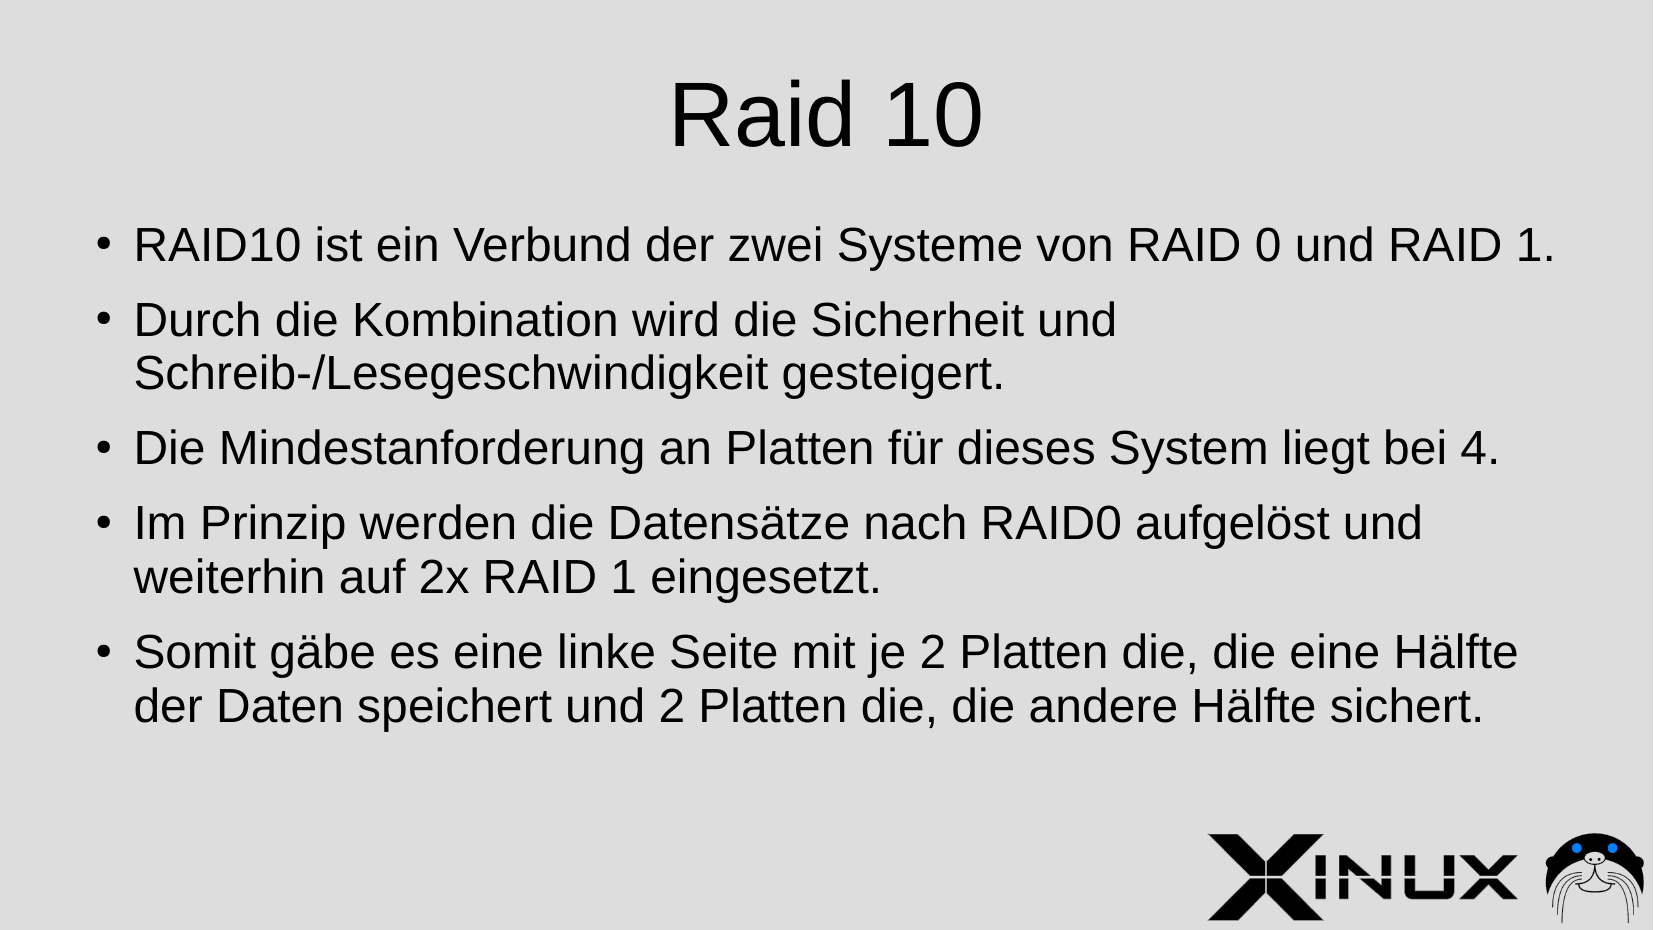

# Raid 10
RAID10 ist ein Verbund der zwei Systeme von RAID 0 und RAID 1.
Durch die Kombination wird die Sicherheit und Schreib-/Lesegeschwindigkeit gesteigert.
Die Mindestanforderung an Platten für dieses System liegt bei 4.
Im Prinzip werden die Datensätze nach RAID0 aufgelöst und weiterhin auf 2x RAID 1 eingesetzt.
Somit gäbe es eine linke Seite mit je 2 Platten die, die eine Hälfte der Daten speichert und 2 Platten die, die andere Hälfte sichert.